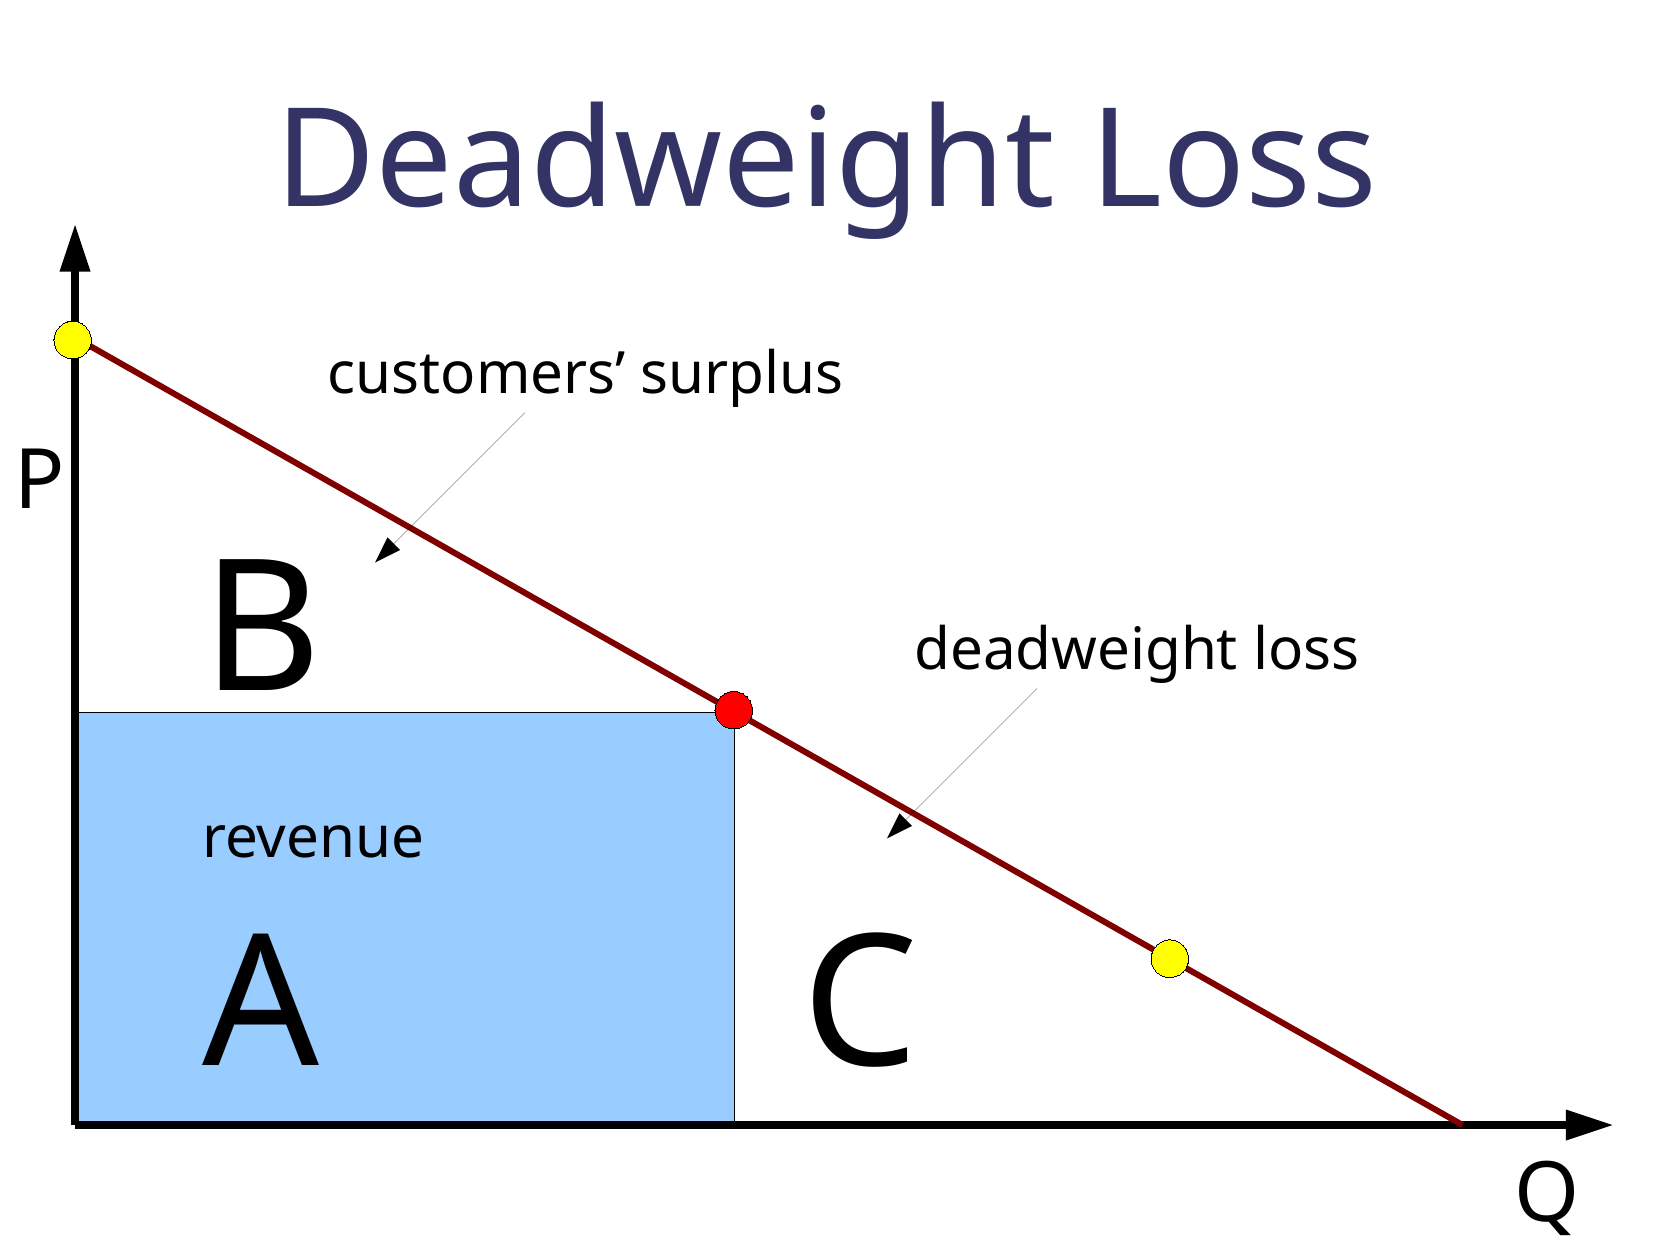

# Deadweight Loss
customers’ surplus
P
B
deadweight loss
revenue
A
C
Q